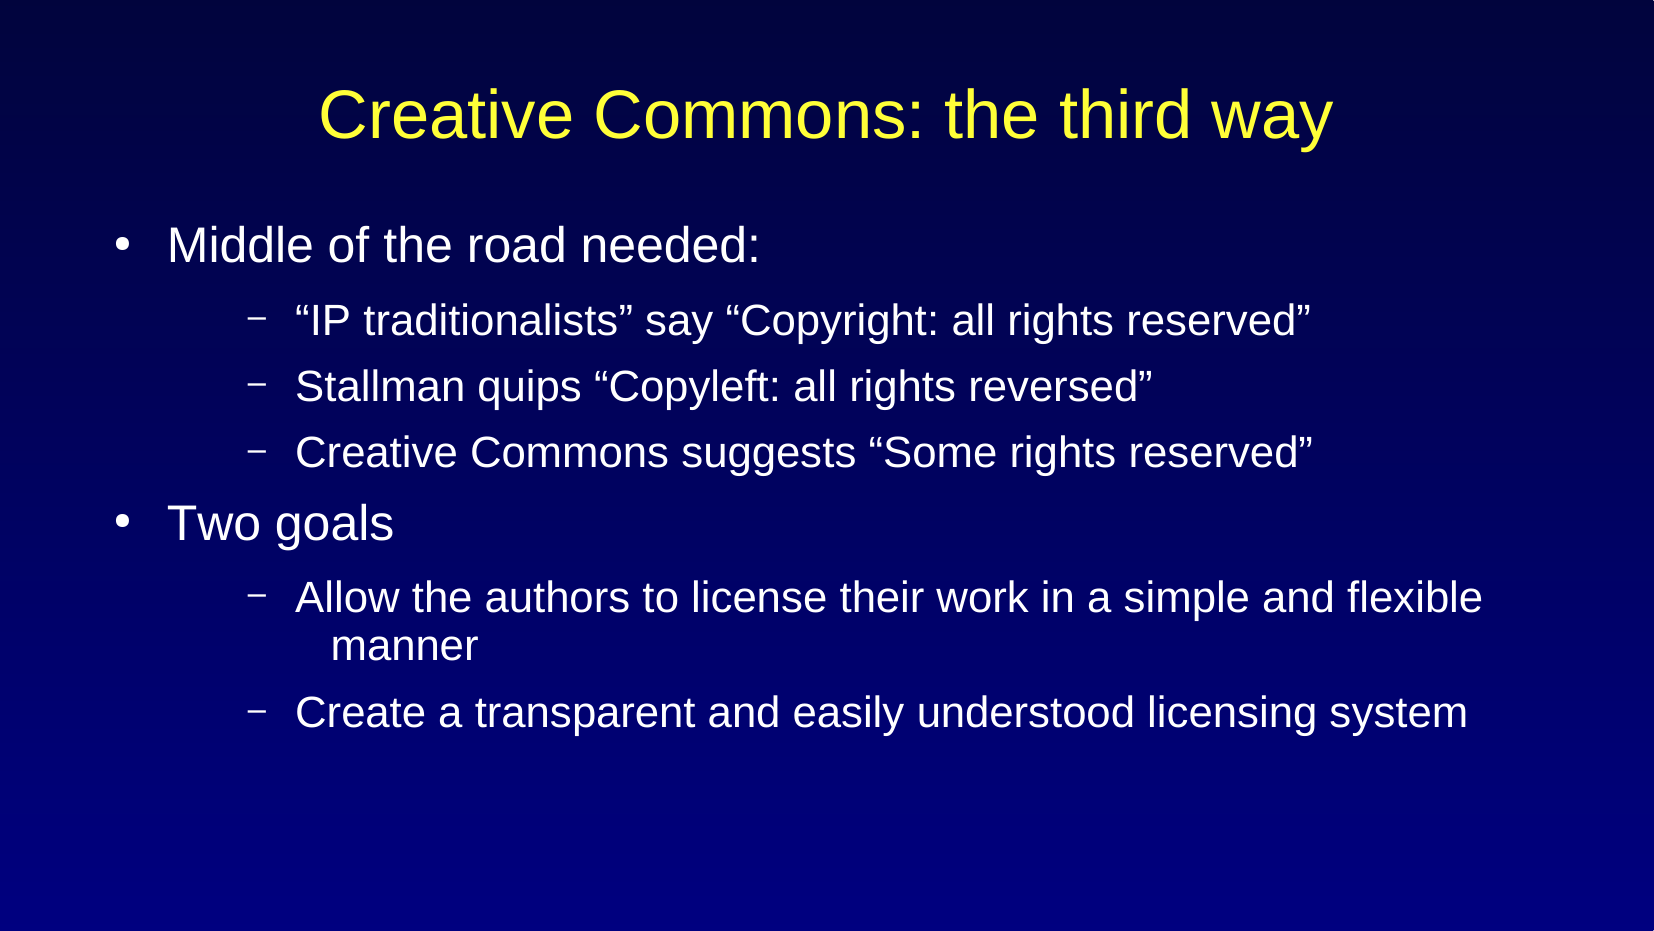

# Creative Commons: the third way
Middle of the road needed:
“IP traditionalists” say “Copyright: all rights reserved”
Stallman quips “Copyleft: all rights reversed”
Creative Commons suggests “Some rights reserved”
Two goals
Allow the authors to license their work in a simple and flexible manner
Create a transparent and easily understood licensing system